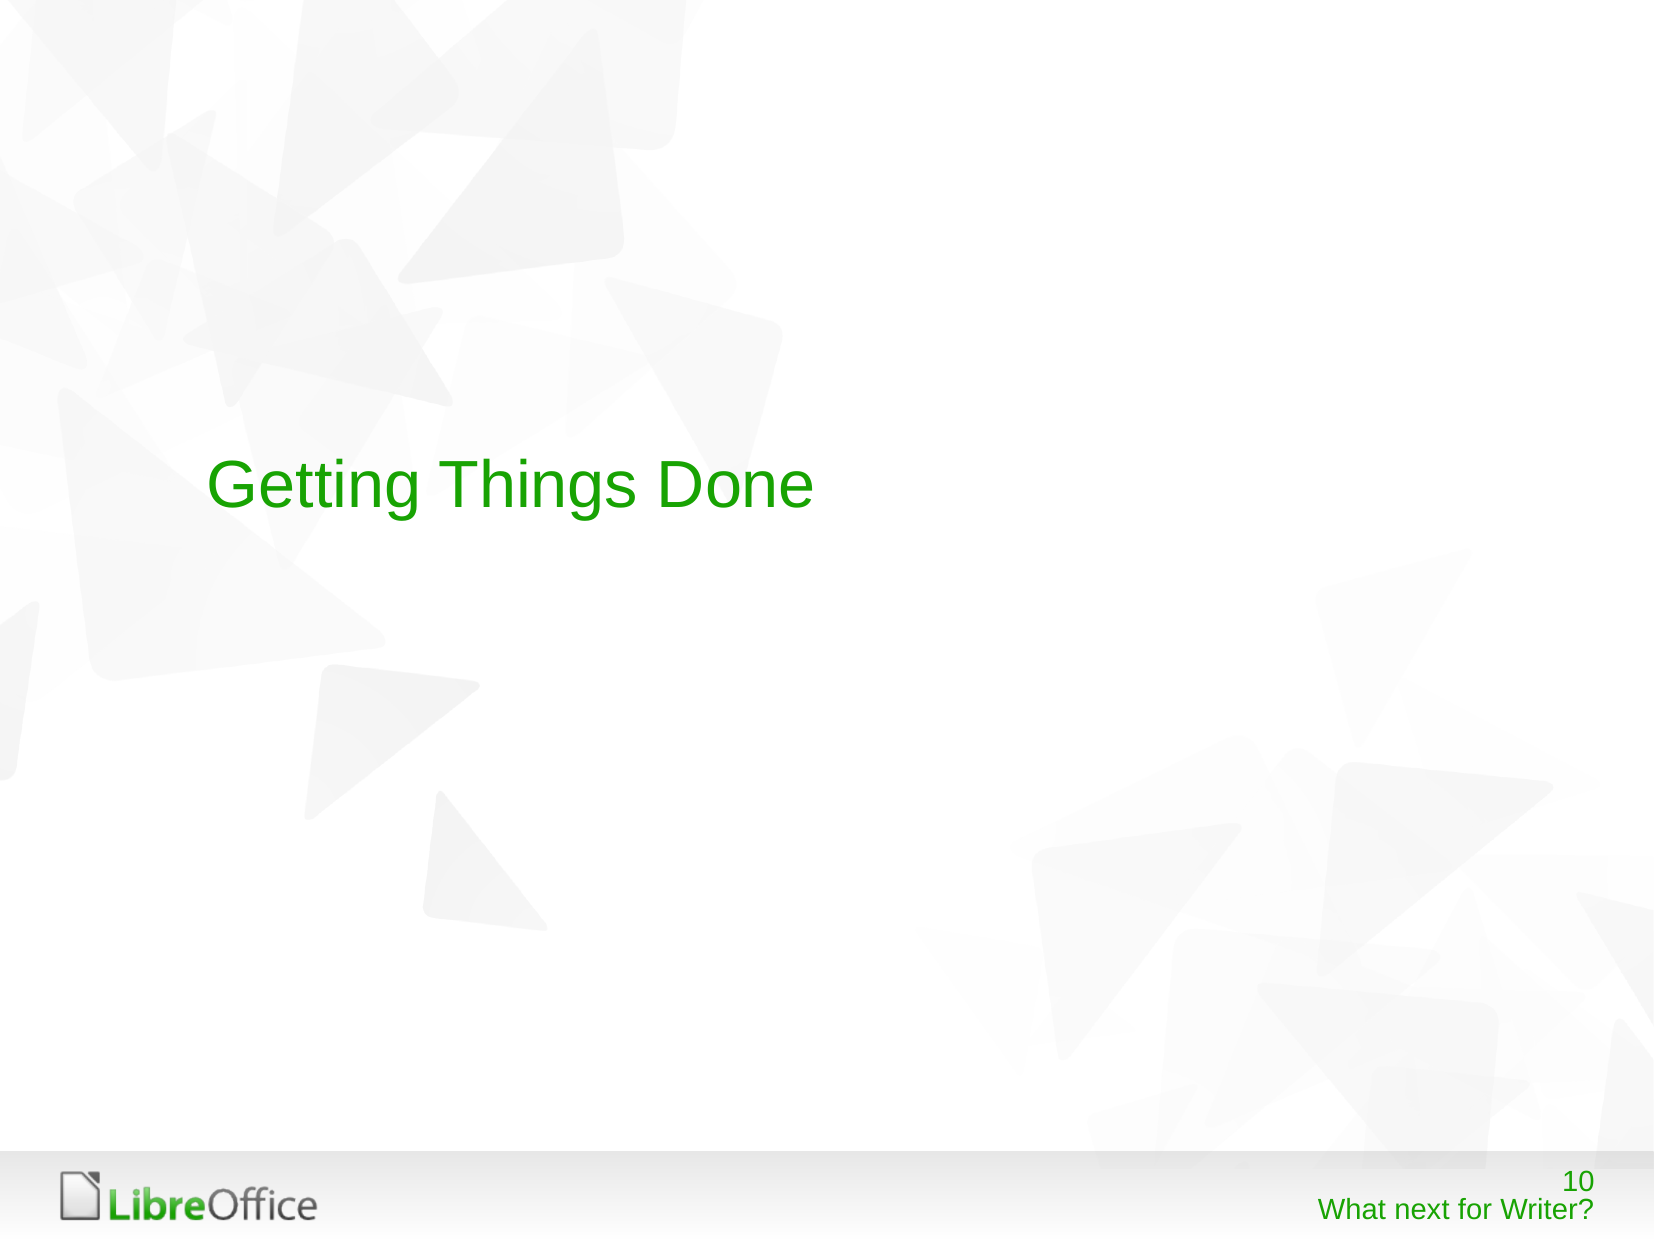

# Getting Things Done
10
What next for Writer?